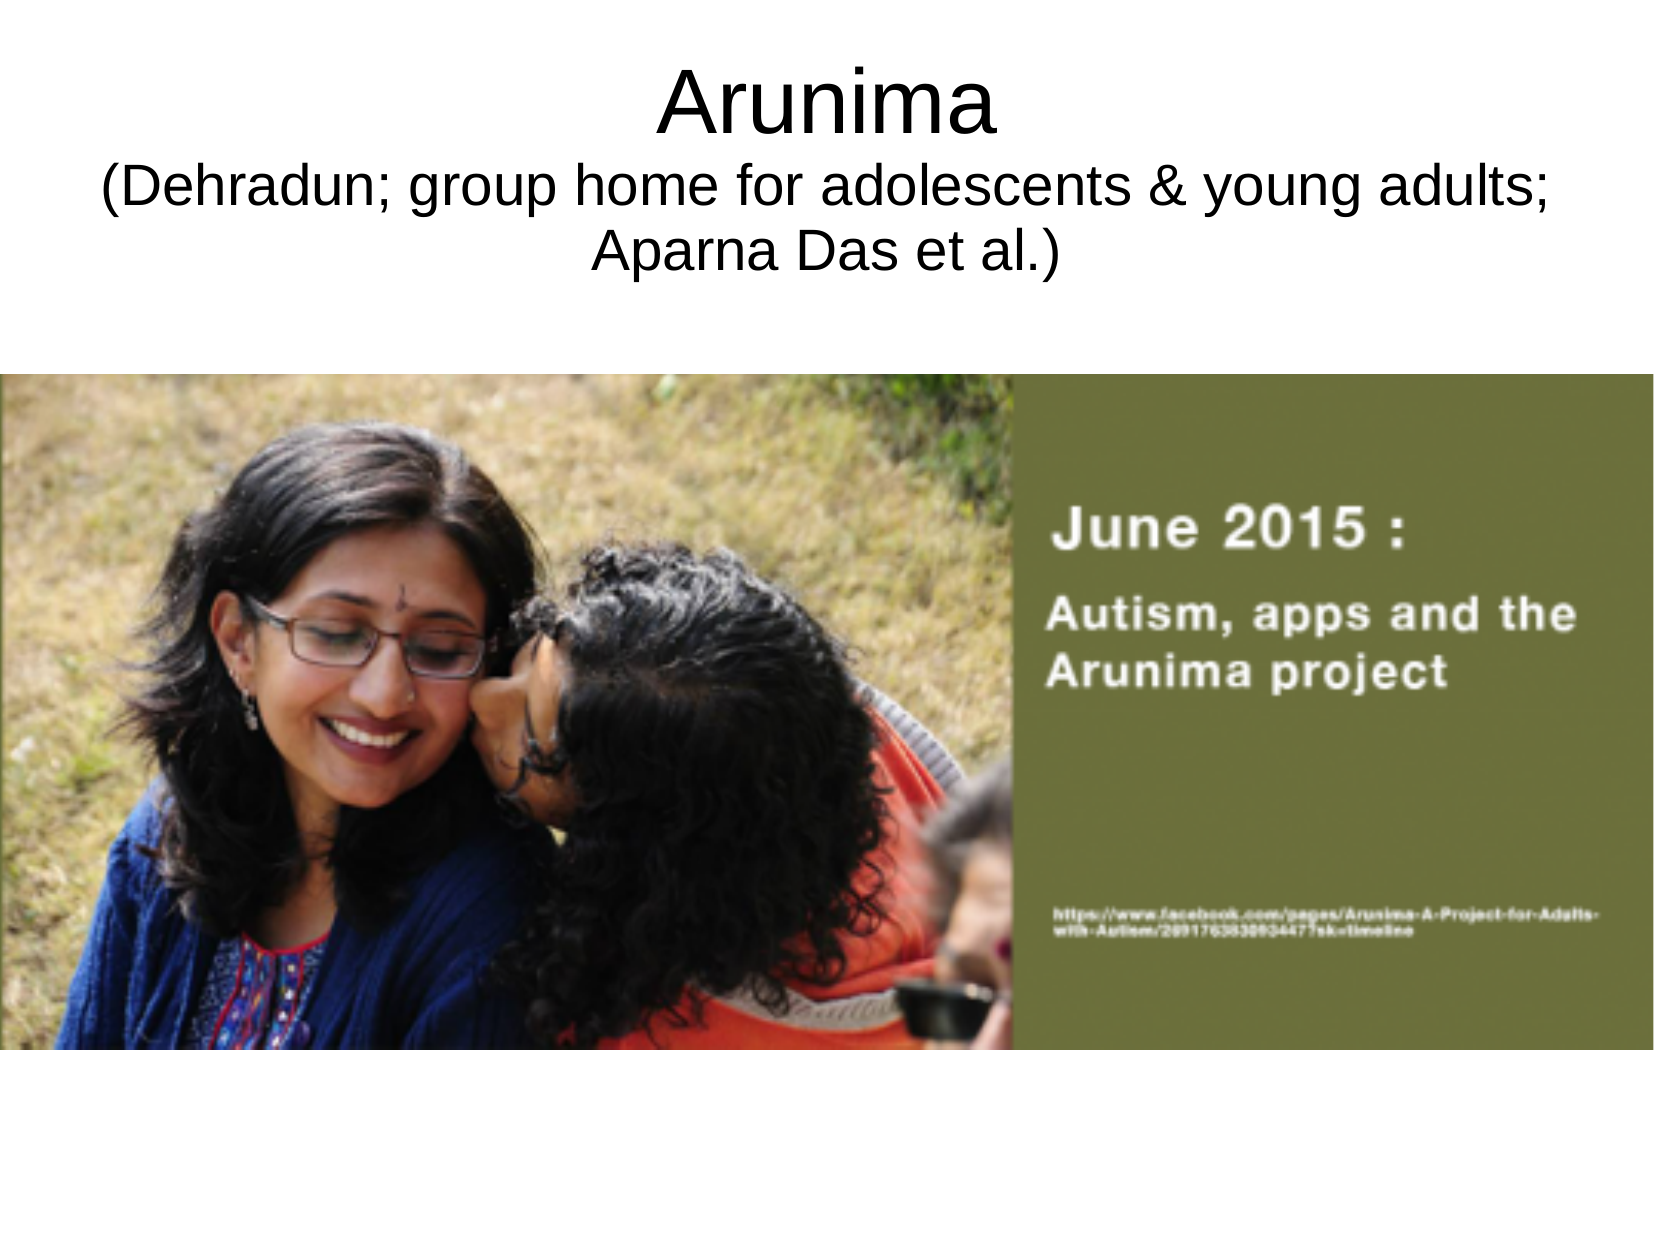

# Arunima (Dehradun; group home for adolescents & young adults; Aparna Das et al.)